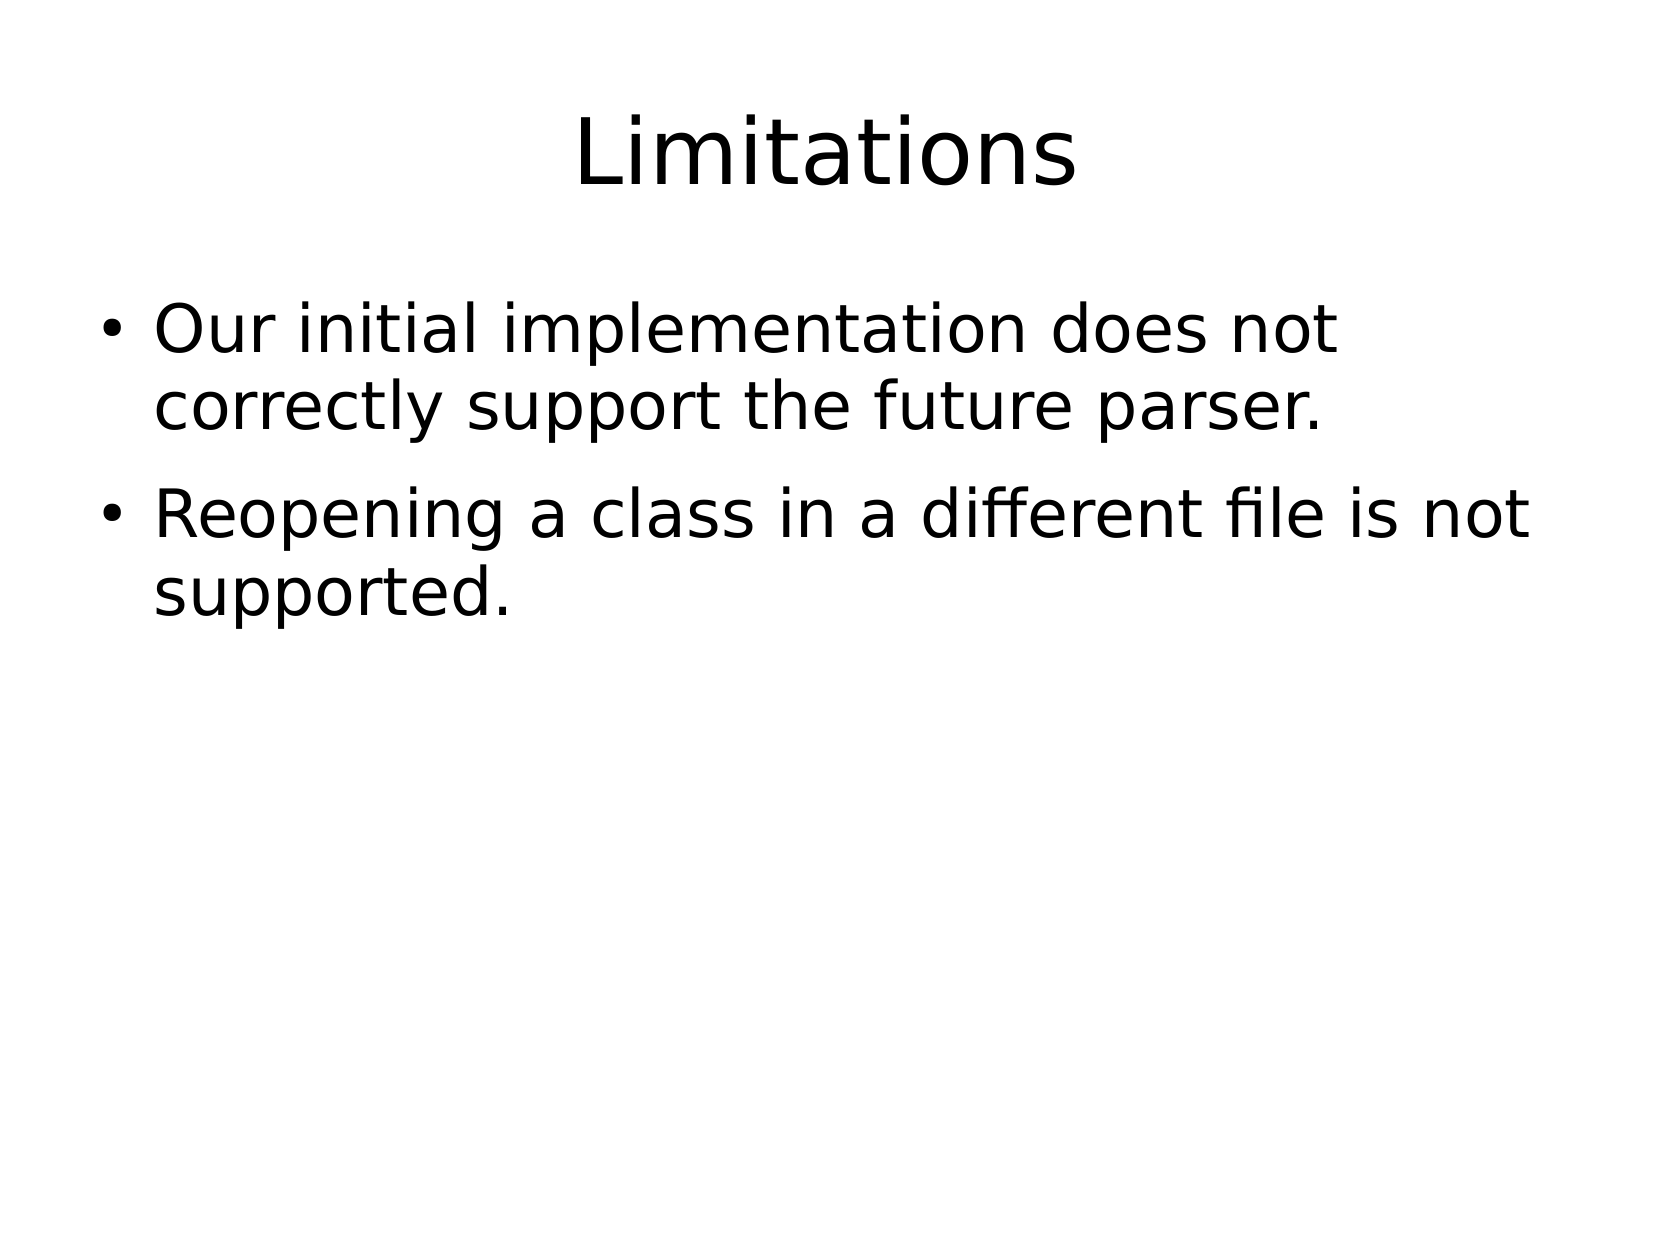

# Limitations
Our initial implementation does not correctly support the future parser.
Reopening a class in a different file is not supported.